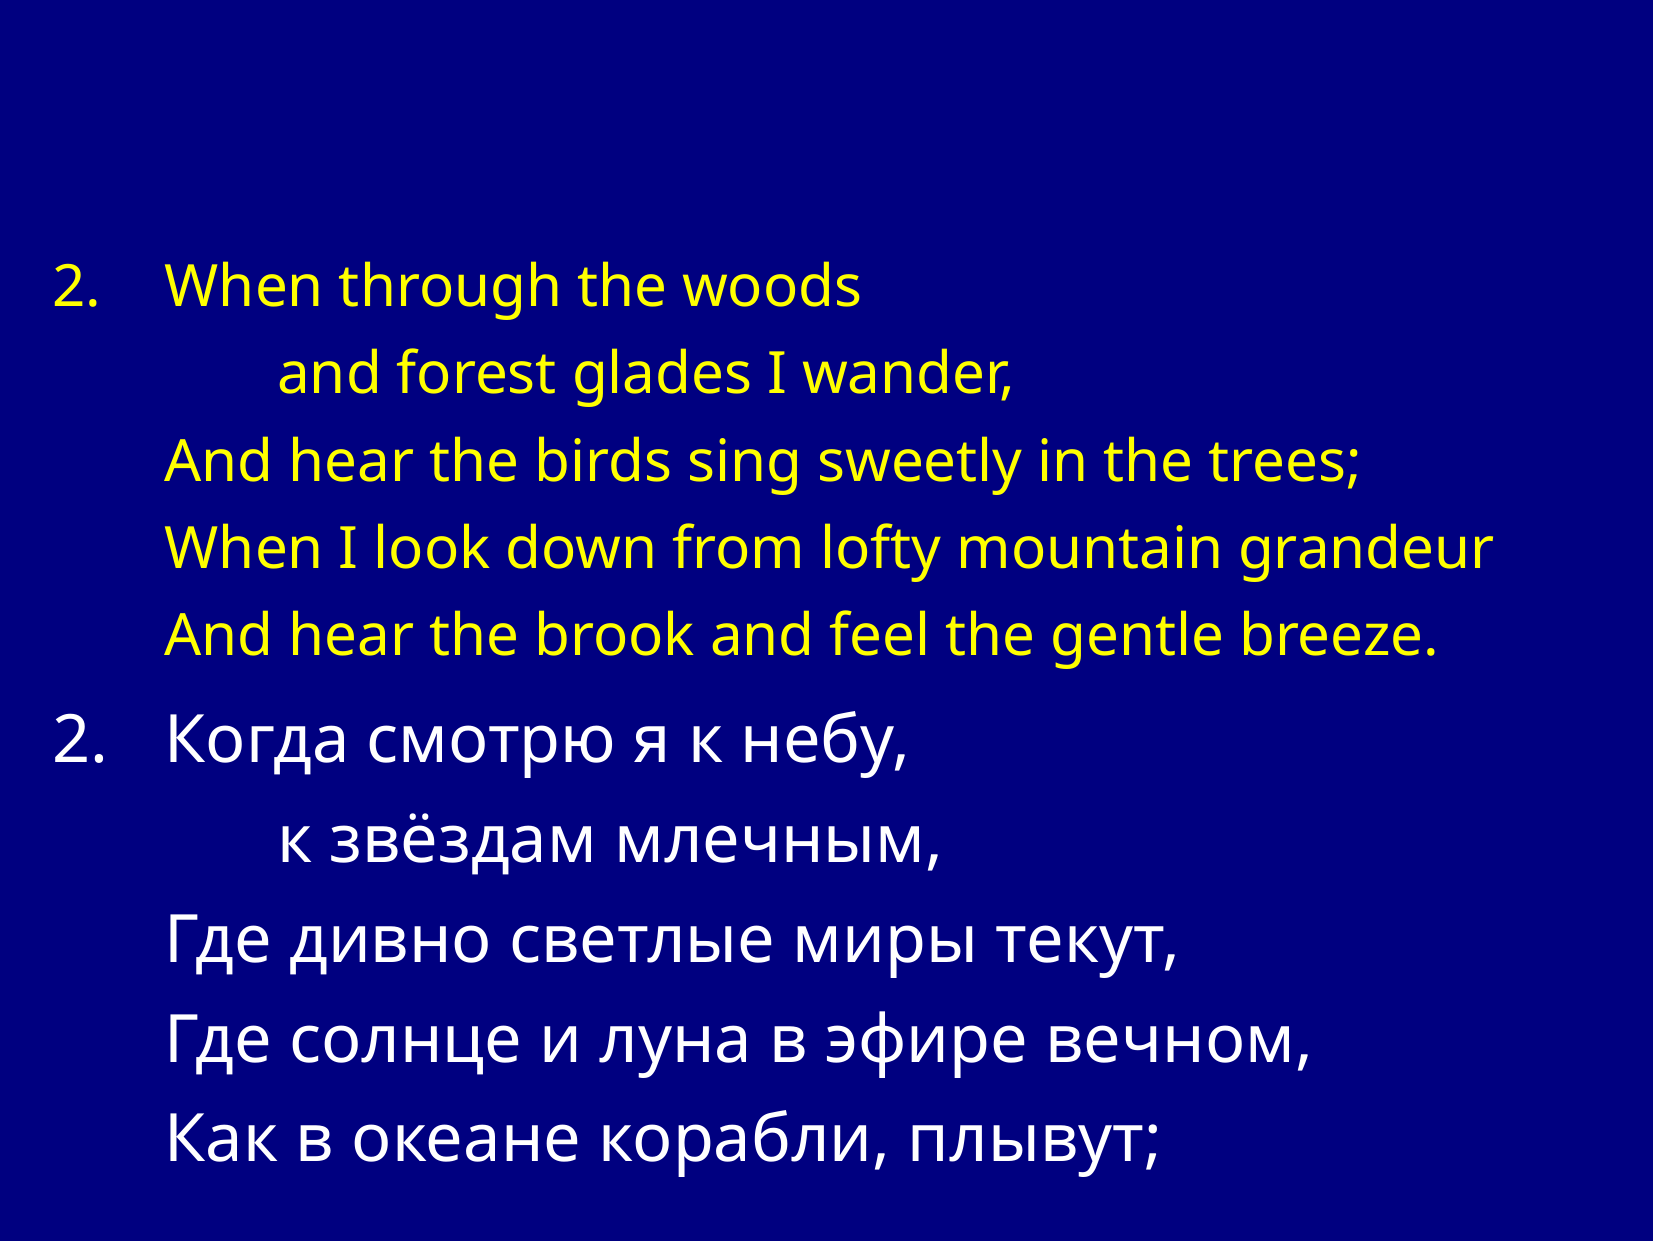

2.	When through the woods
		and forest glades I wander,
	And hear the birds sing sweetly in the trees;
	When I look down from lofty mountain grandeur
	And hear the brook and feel the gentle breeze.
2.	Когда смотрю я к небу,
		к звёздам млечным,
	Где дивно светлые миры текут,
	Где солнце и луна в эфире вечном,
	Как в океане корабли, плывут;